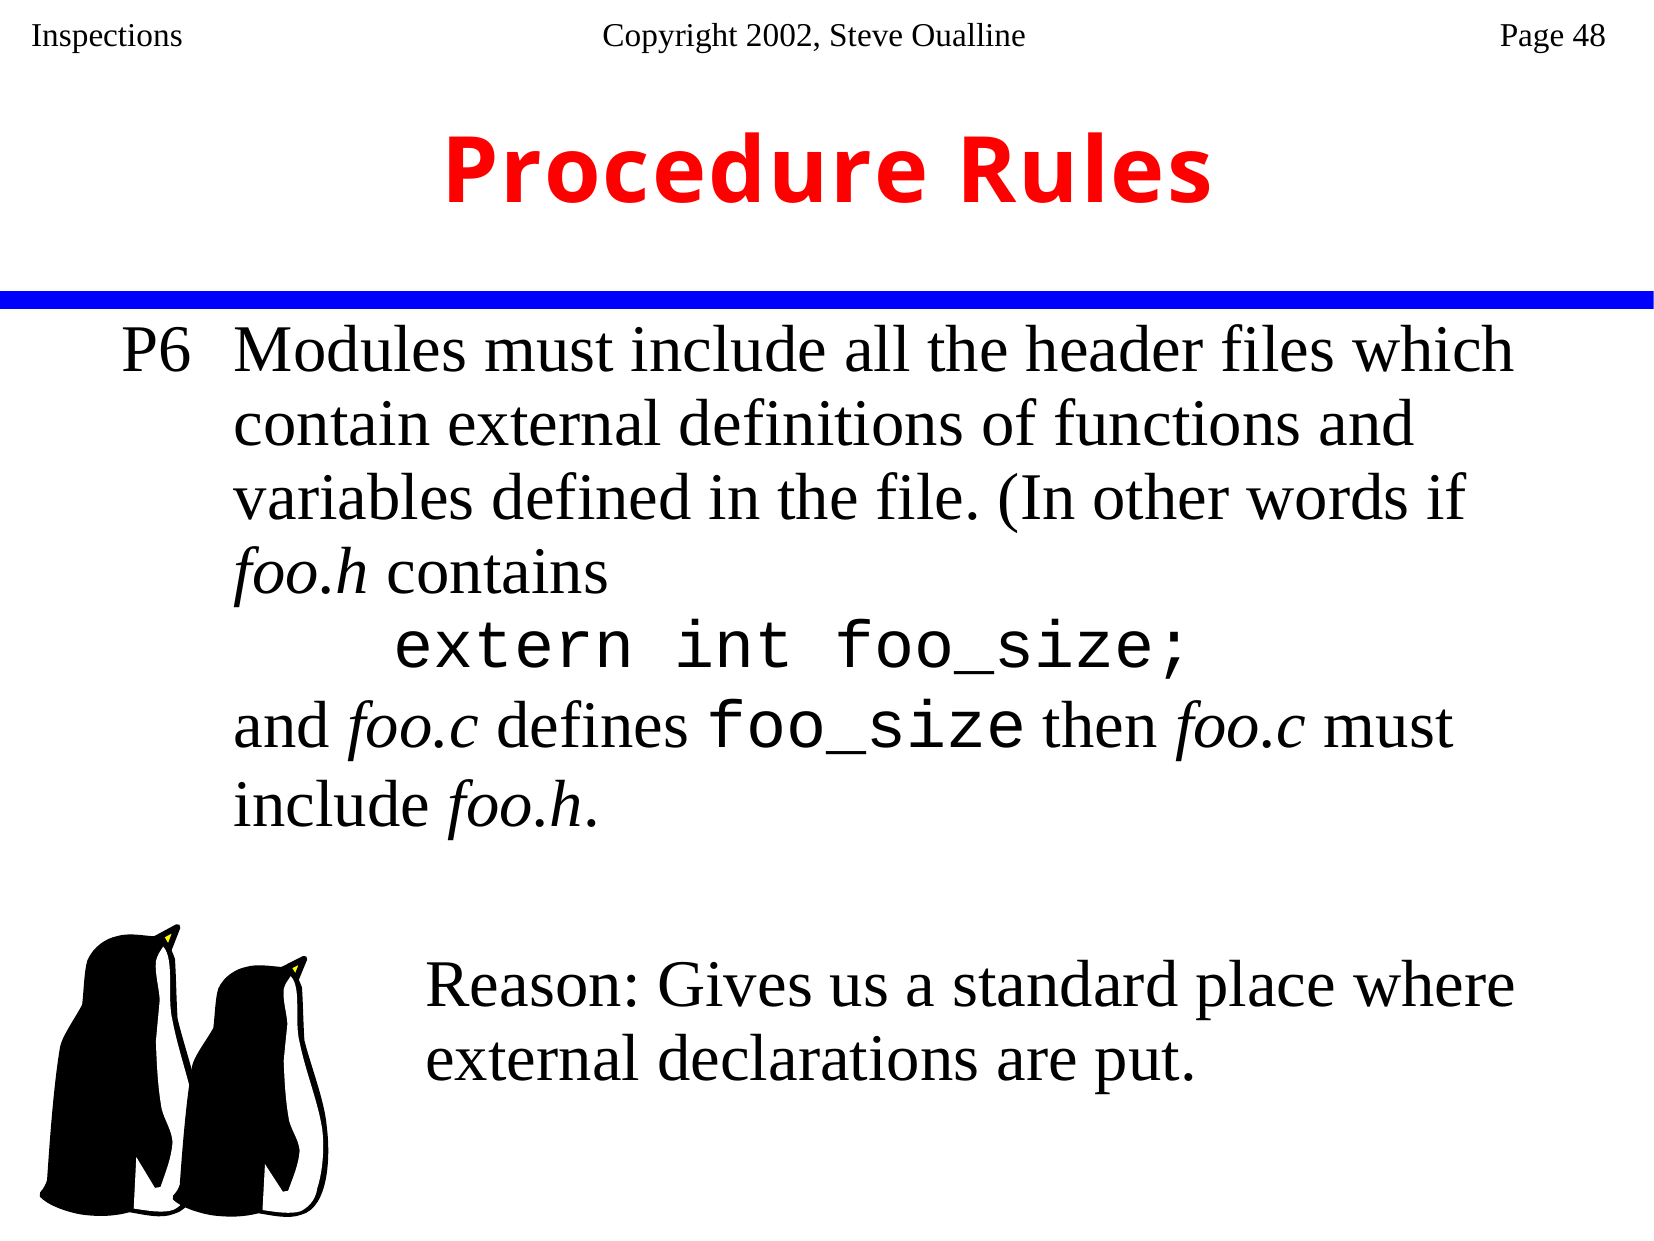

# Procedure Rules
P6	Modules must include all the header files which contain external definitions of functions and variables defined in the file. (In other words if foo.h contains
    extern int foo_size;
and foo.c defines foo_size then foo.c must include foo.h.
Reason: Gives us a standard place where external declarations are put.